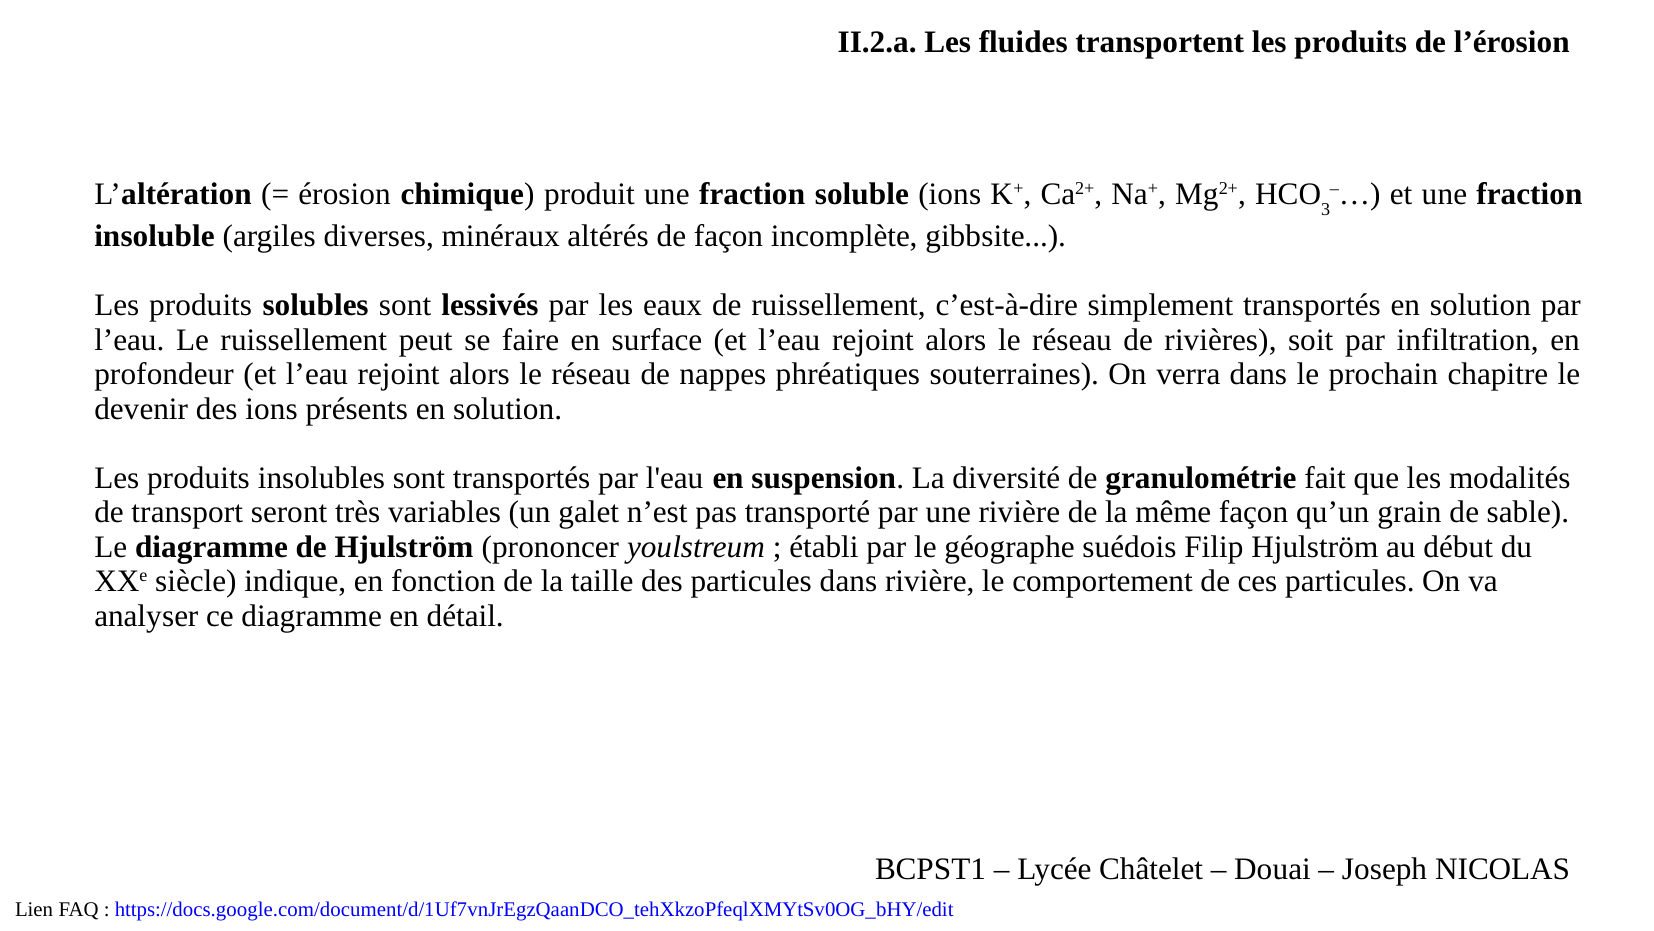

II.2.a. Les fluides transportent les produits de l’érosion
L’altération (= érosion chimique) produit une fraction soluble (ions K+, Ca2+, Na+, Mg2+, HCO3–…) et une fraction insoluble (argiles diverses, minéraux altérés de façon incomplète, gibbsite...).
Les produits solubles sont lessivés par les eaux de ruissellement, c’est-à-dire simplement transportés en solution par l’eau. Le ruissellement peut se faire en surface (et l’eau rejoint alors le réseau de rivières), soit par infiltration, en profondeur (et l’eau rejoint alors le réseau de nappes phréatiques souterraines). On verra dans le prochain chapitre le devenir des ions présents en solution.
Les produits insolubles sont transportés par l'eau en suspension. La diversité de granulométrie fait que les modalités de transport seront très variables (un galet n’est pas transporté par une rivière de la même façon qu’un grain de sable). Le diagramme de Hjulström (prononcer youlstreum ; établi par le géographe suédois Filip Hjulström au début du XXe siècle) indique, en fonction de la taille des particules dans rivière, le comportement de ces particules. On va analyser ce diagramme en détail.
BCPST1 – Lycée Châtelet – Douai – Joseph NICOLAS
Lien FAQ : https://docs.google.com/document/d/1Uf7vnJrEgzQaanDCO_tehXkzoPfeqlXMYtSv0OG_bHY/edit